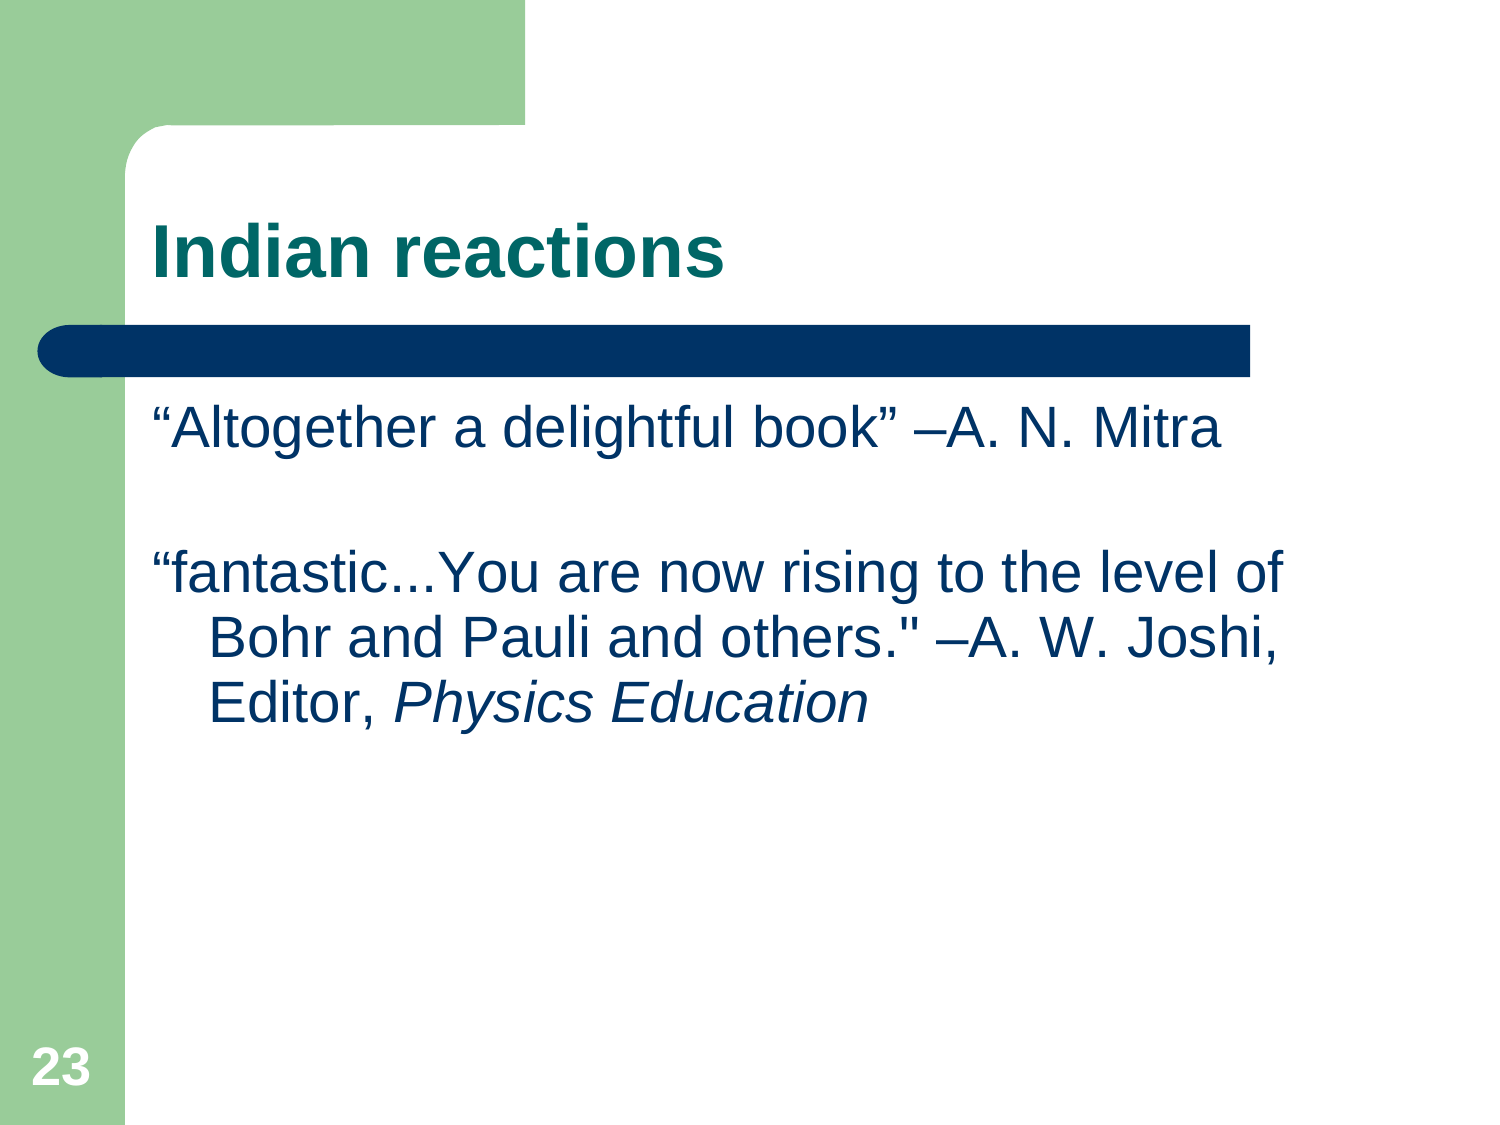

# Indian reactions
“Altogether a delightful book” –A. N. Mitra
“fantastic...You are now rising to the level of Bohr and Pauli and others." –A. W. Joshi, Editor, Physics Education
23